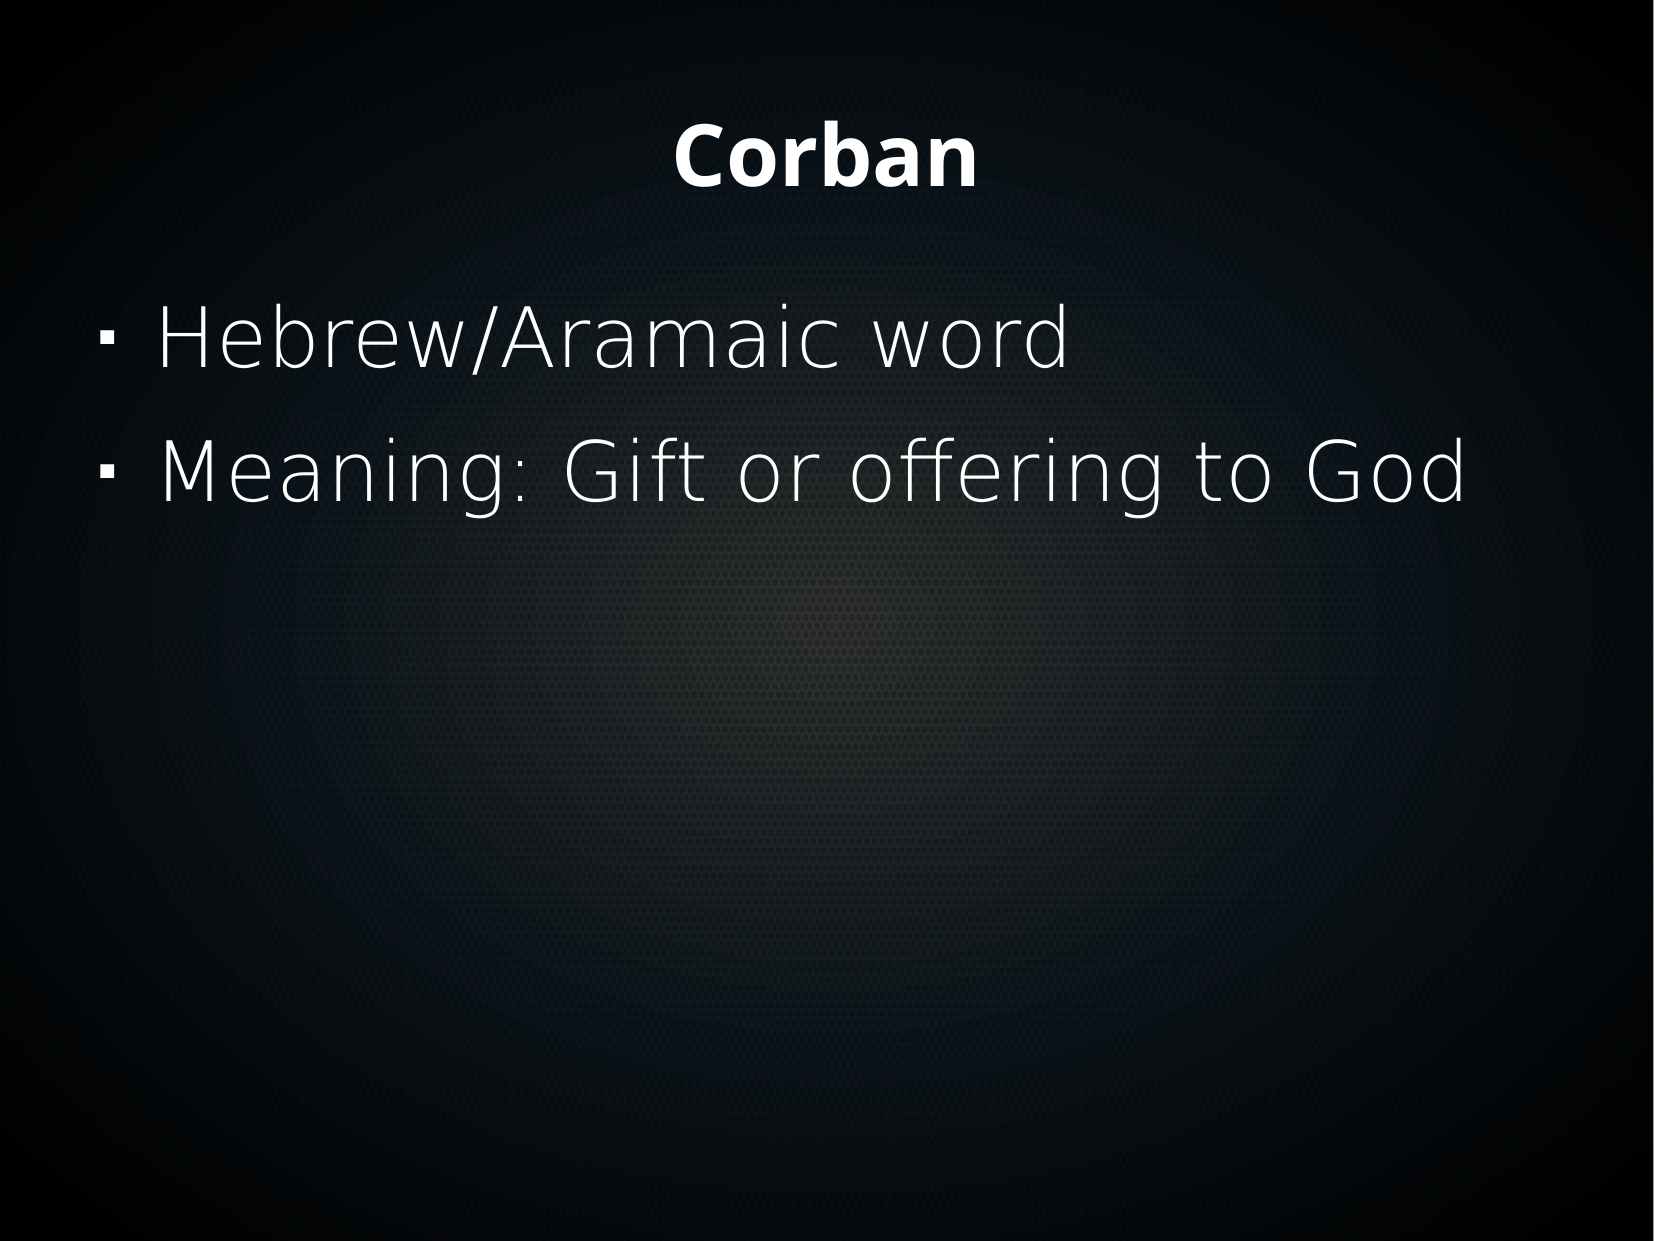

# Corban
Hebrew/Aramaic word
Meaning: Gift or offering to God